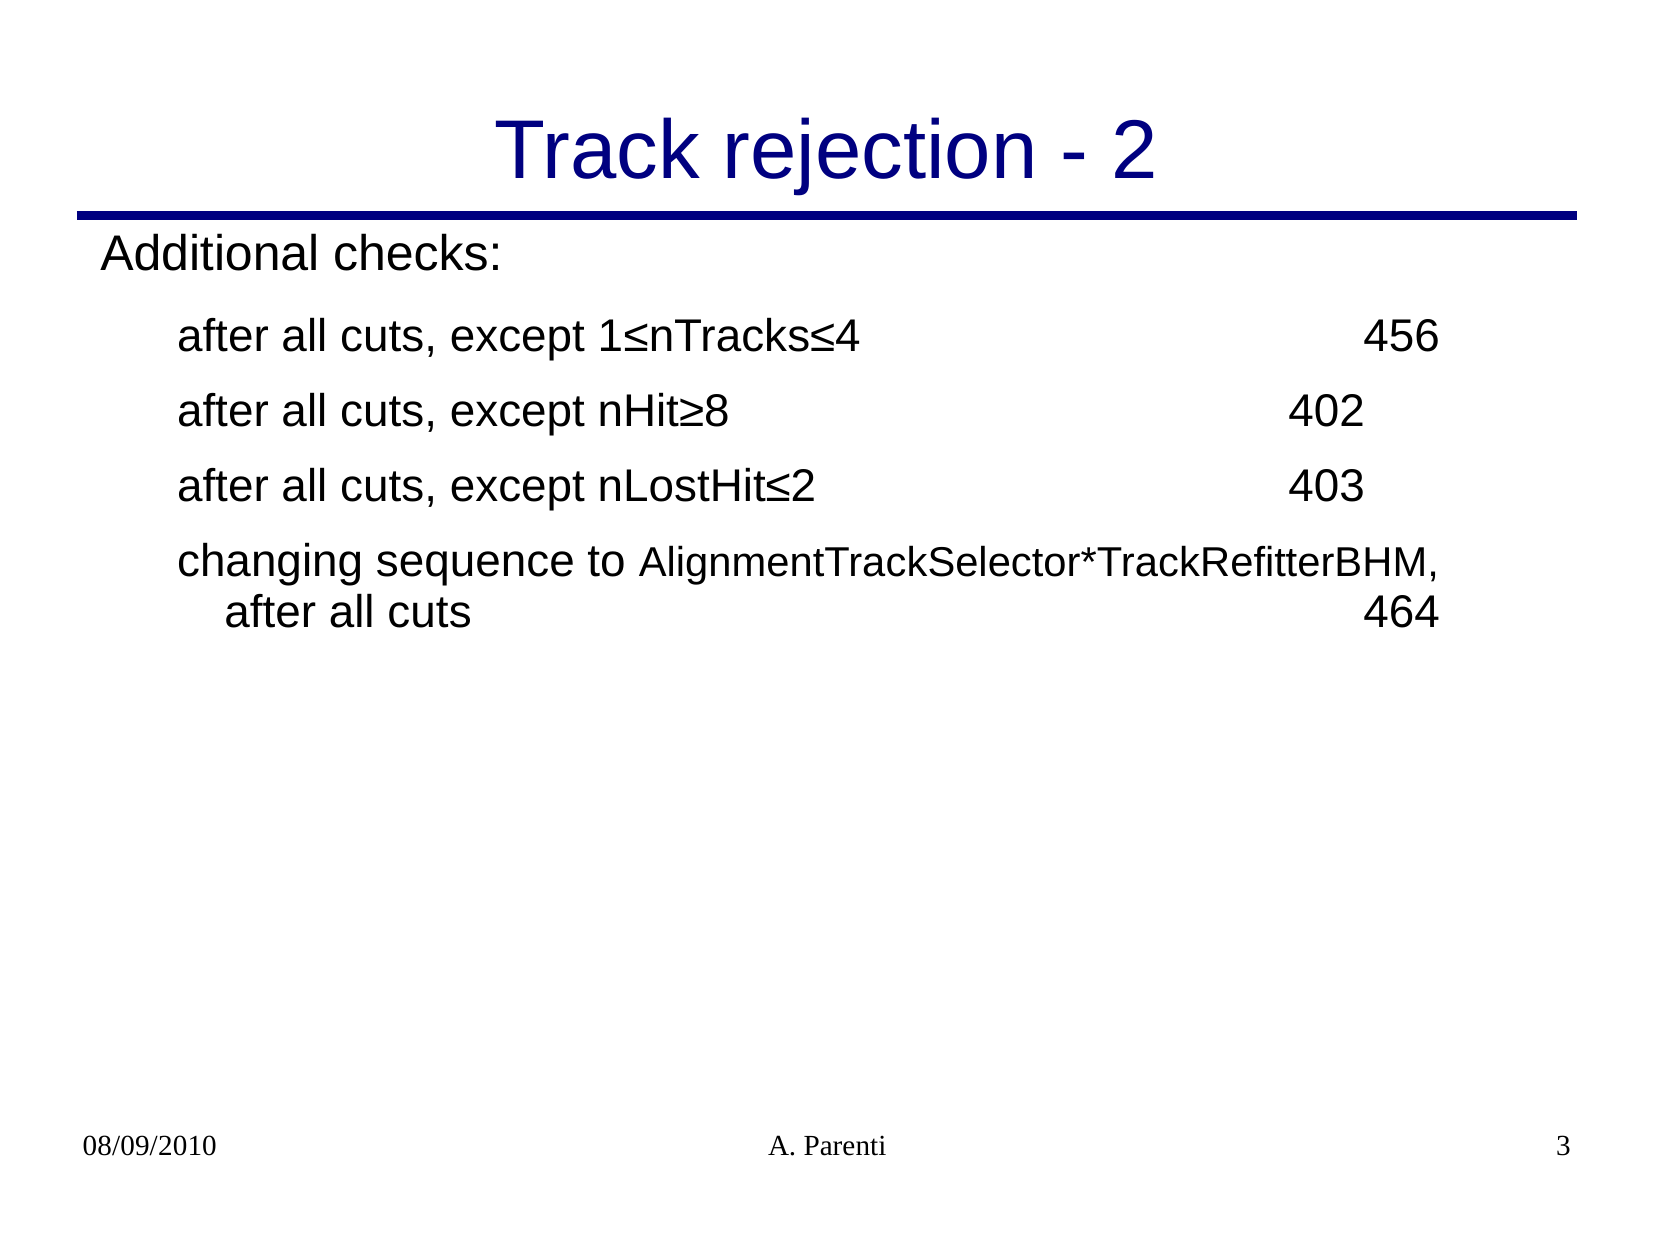

# Track rejection - 2
Additional checks:
after all cuts, except 1≤nTracks≤4						 456
after all cuts, except nHit≥8							 402
after all cuts, except nLostHit≤2						 403
changing sequence to AlignmentTrackSelector*TrackRefitterBHM,	after all cuts											 464
3